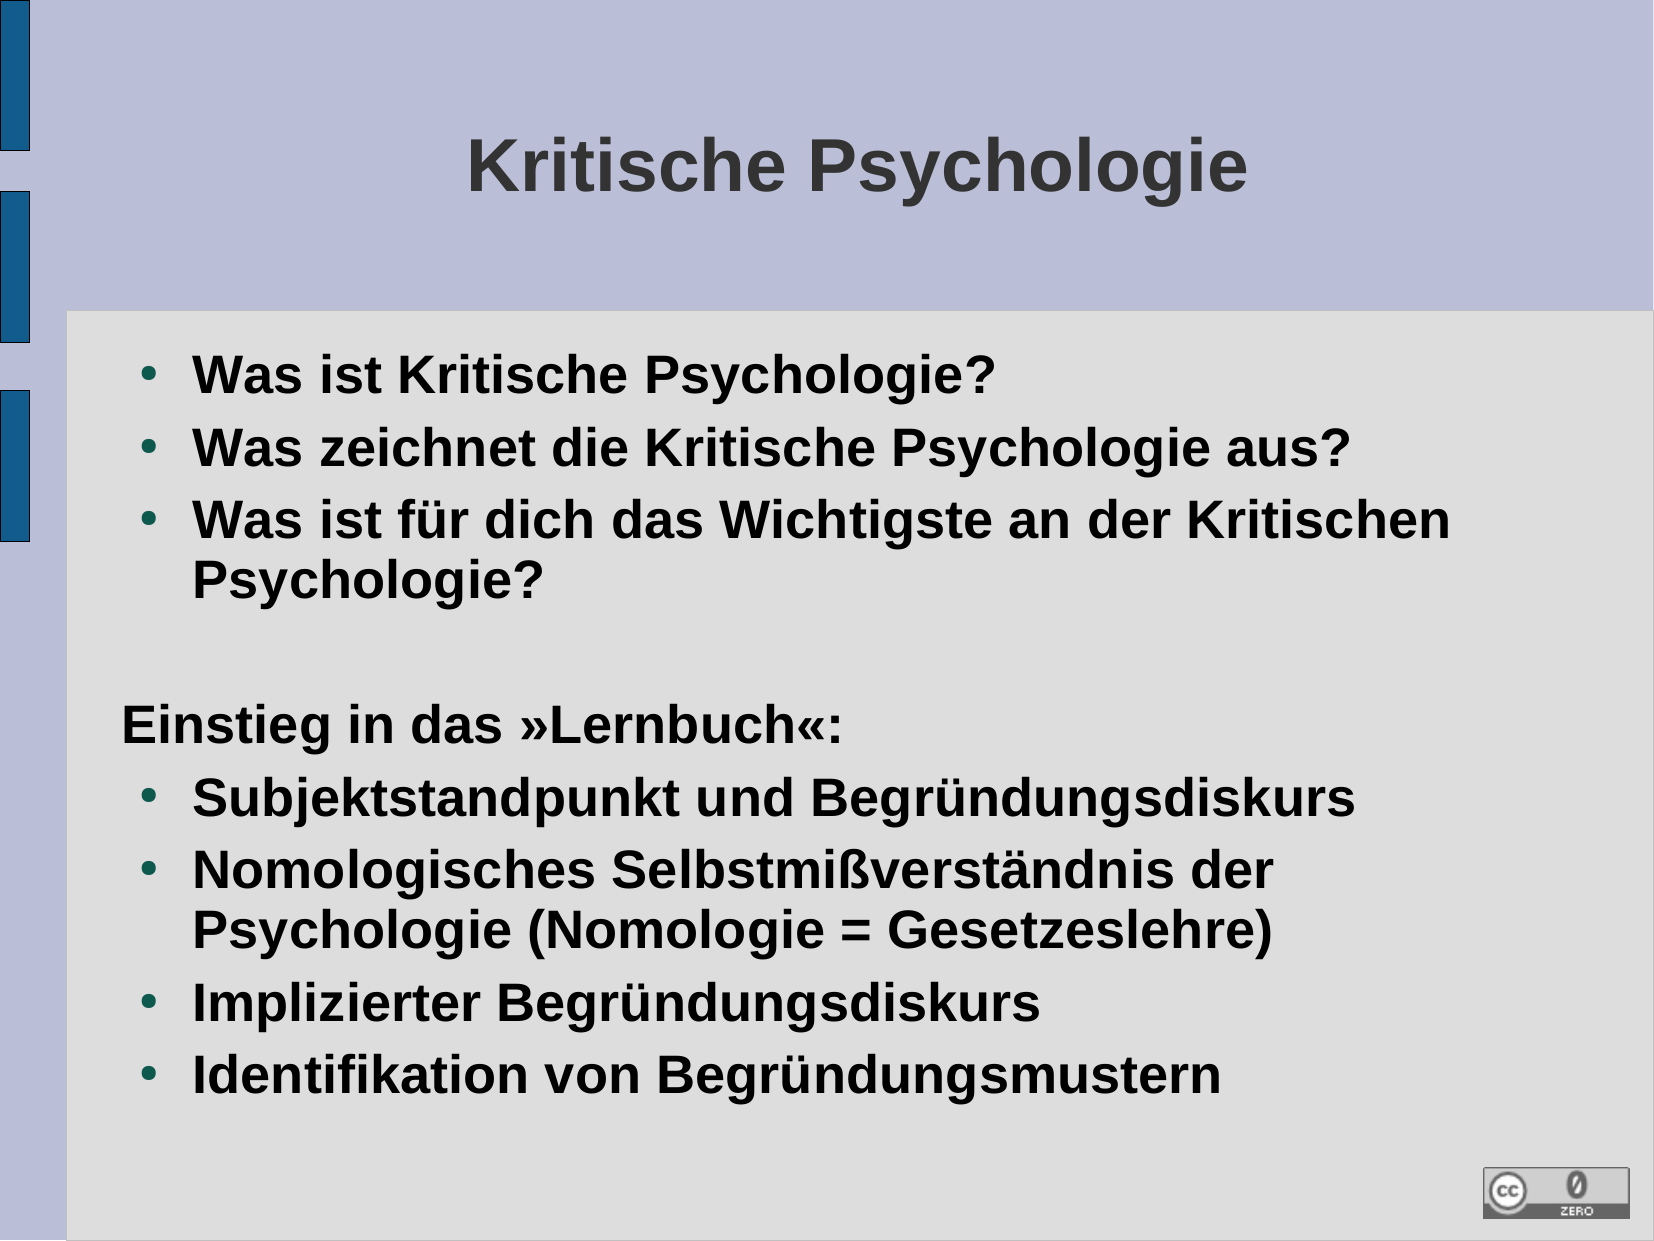

# Kritische Psychologie
Was ist Kritische Psychologie?
Was zeichnet die Kritische Psychologie aus?
Was ist für dich das Wichtigste an der Kritischen Psychologie?
Einstieg in das »Lernbuch«:
Subjektstandpunkt und Begründungsdiskurs
Nomologisches Selbstmißverständnis der Psychologie (Nomologie = Gesetzeslehre)
Implizierter Begründungsdiskurs
Identifikation von Begründungsmustern